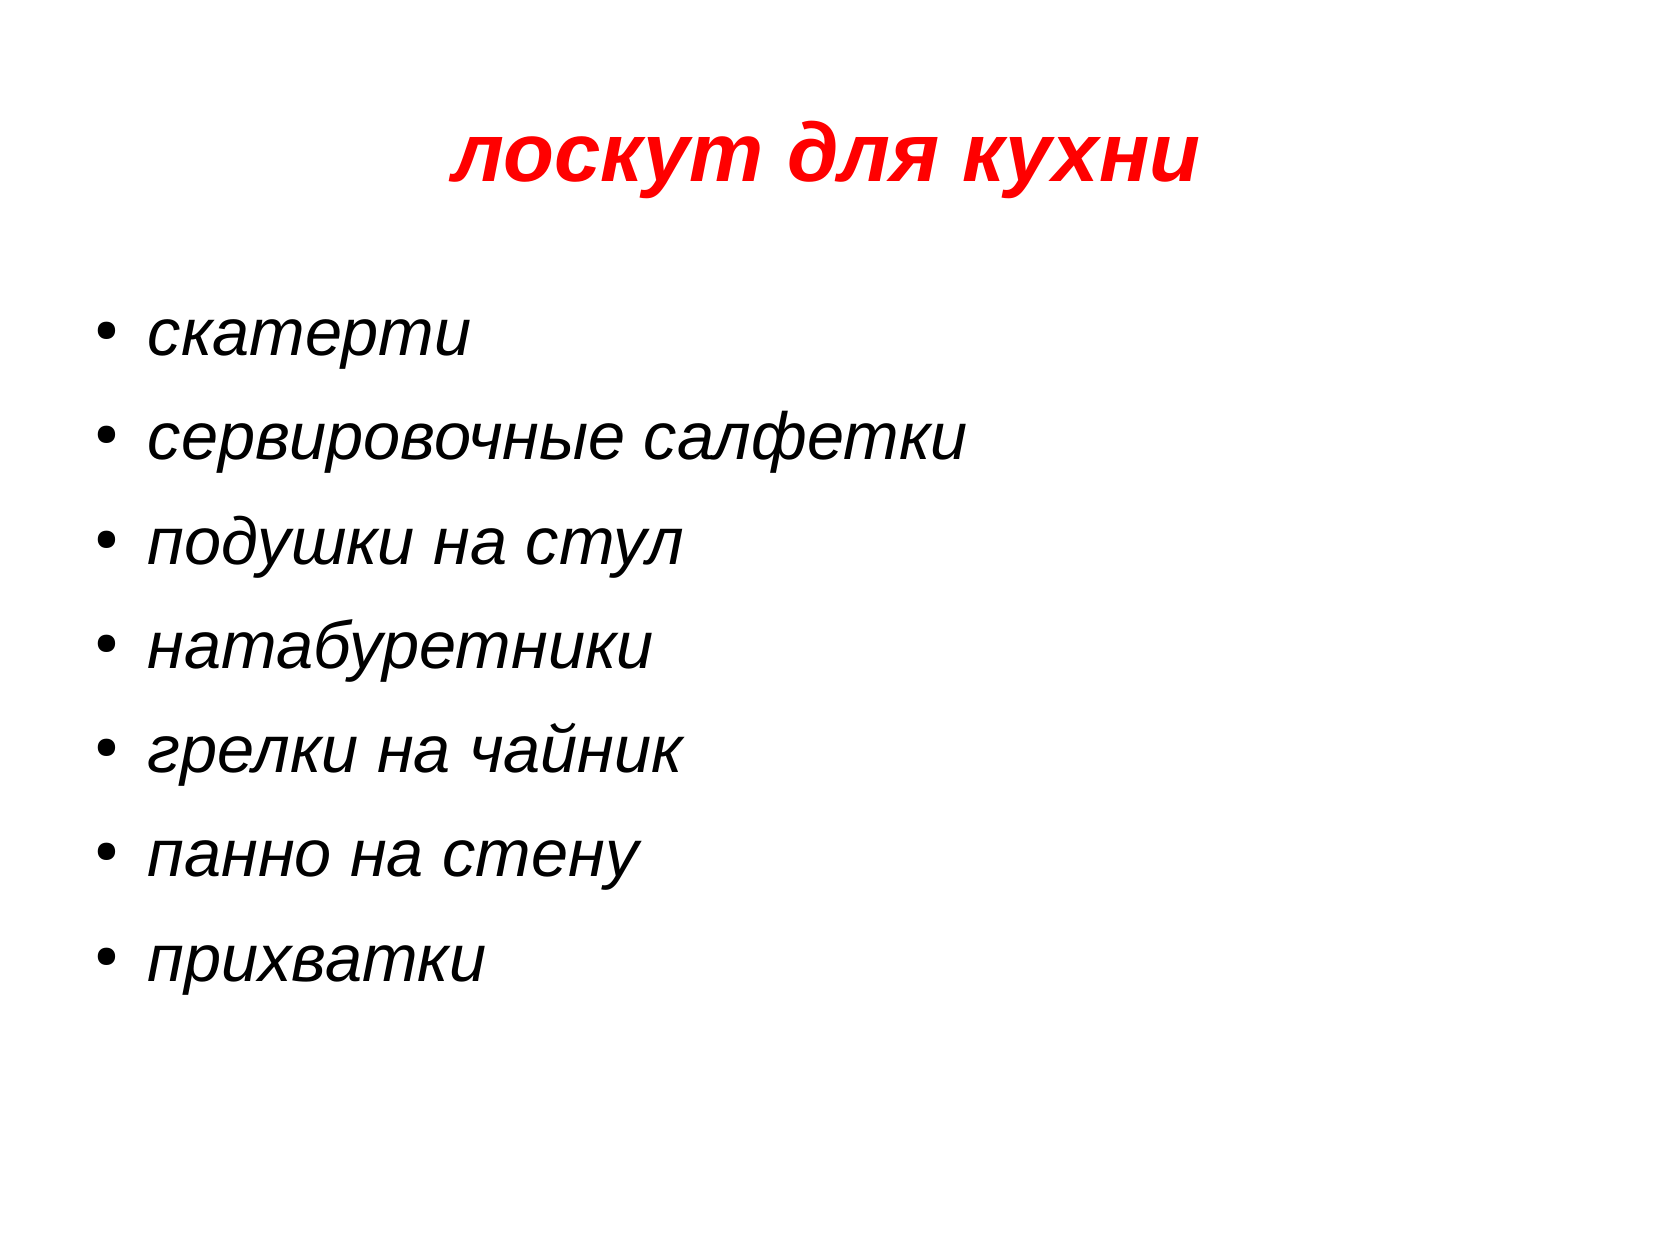

# лоскут для кухни
скатерти
сервировочные салфетки
подушки на стул
натабуретники
грелки на чайник
панно на стену
прихватки